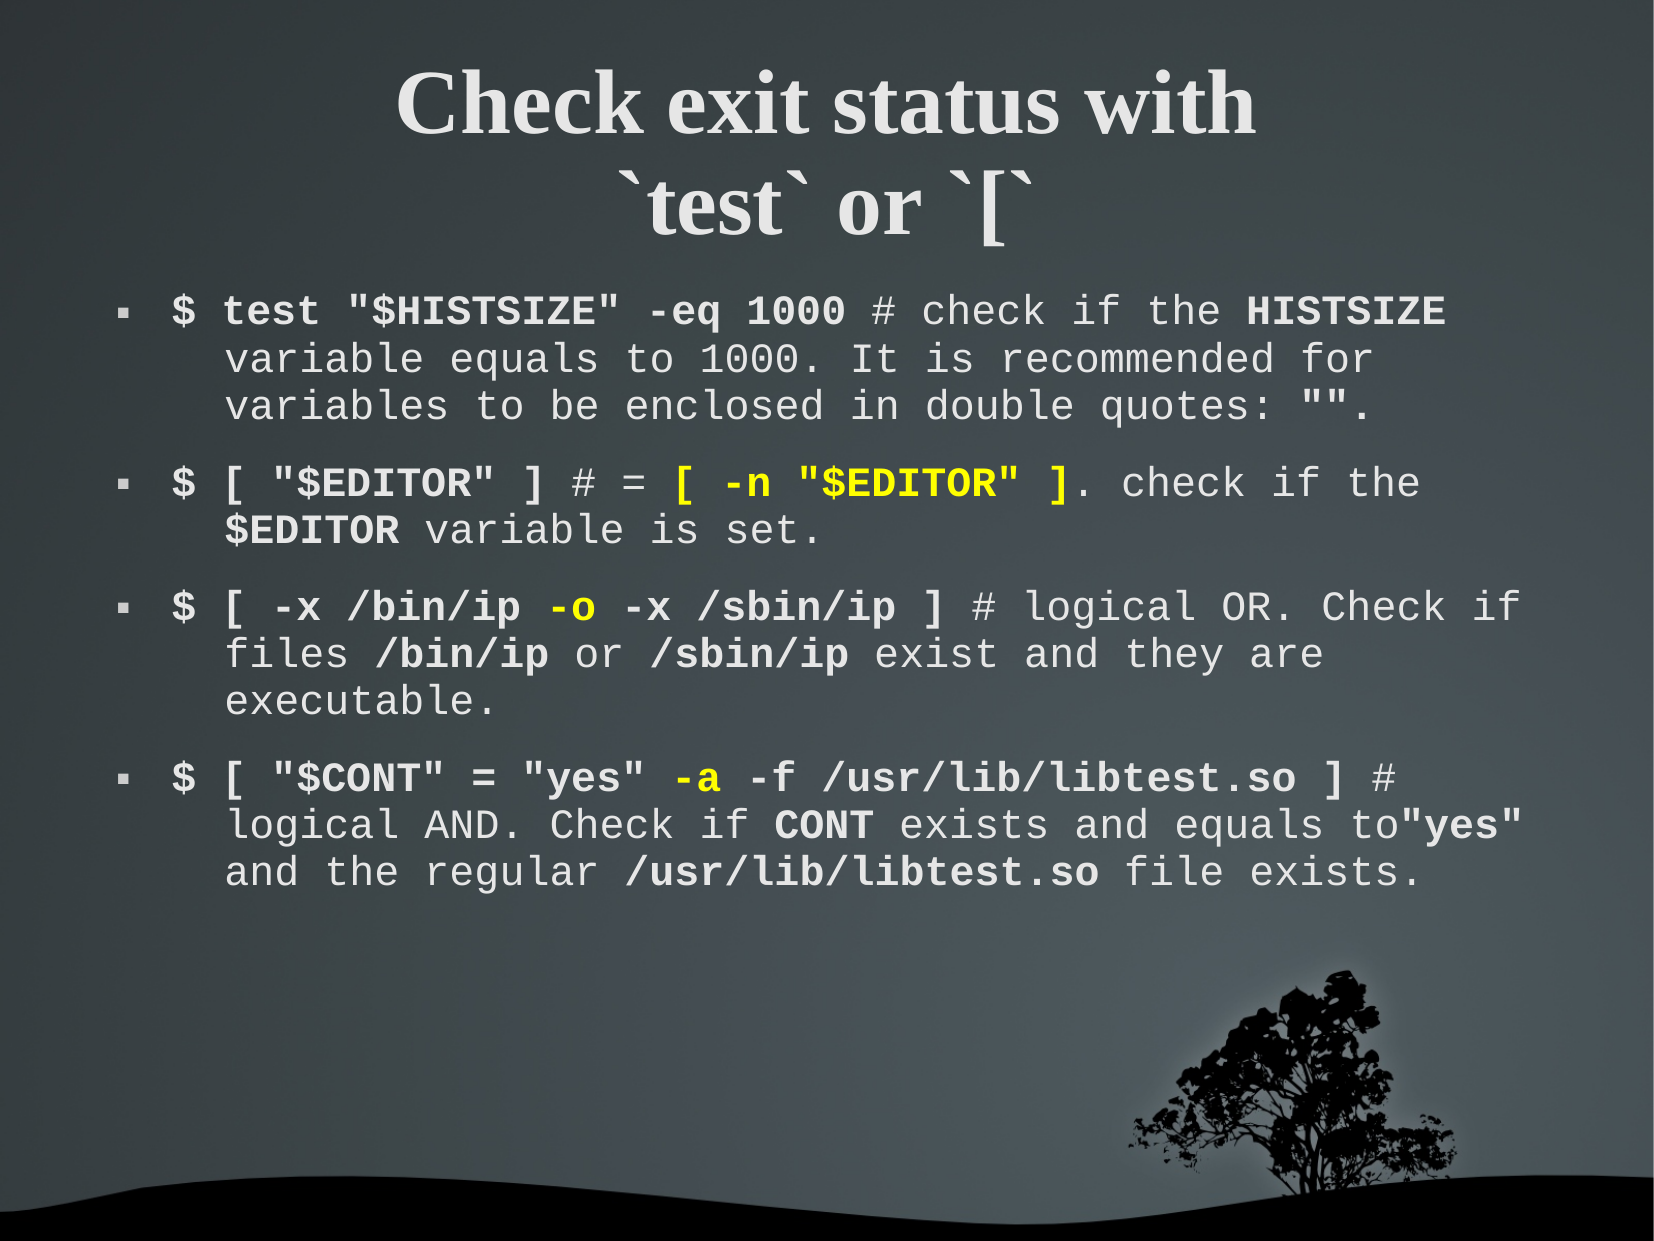

Check exit status with
`test` or `[`
# $ test "$HISTSIZE" -eq 1000 # check if the HISTSIZE variable equals to 1000. It is recommended for variables to be enclosed in double quotes: "".
$ [ "$EDITOR" ] # = [ -n "$EDITOR" ]. check if the $EDITOR variable is set.
$ [ -x /bin/ip -o -x /sbin/ip ] # logical OR. Check if files /bin/ip or /sbin/ip exist and they are executable.
$ [ "$CONT" = "yes" -a -f /usr/lib/libtest.so ] # logical AND. Check if CONT exists and equals to"yes" and the regular /usr/lib/libtest.so file exists.